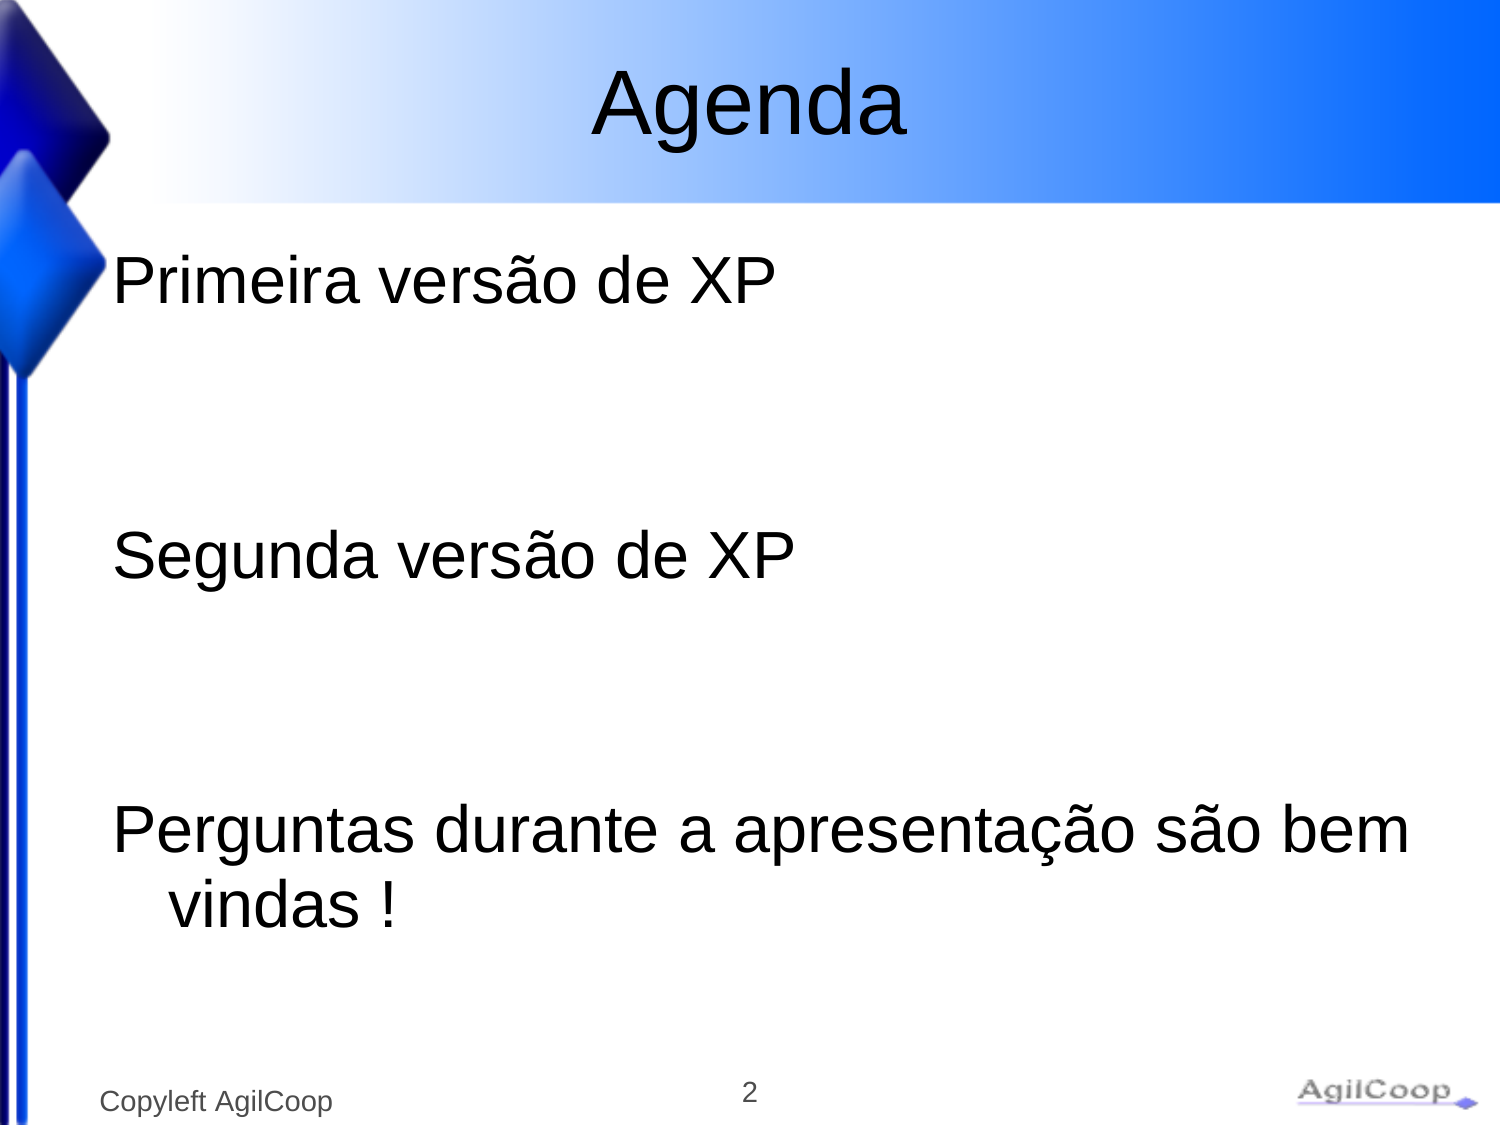

# Agenda
Primeira versão de XP
Segunda versão de XP
Perguntas durante a apresentação são bem vindas !
2